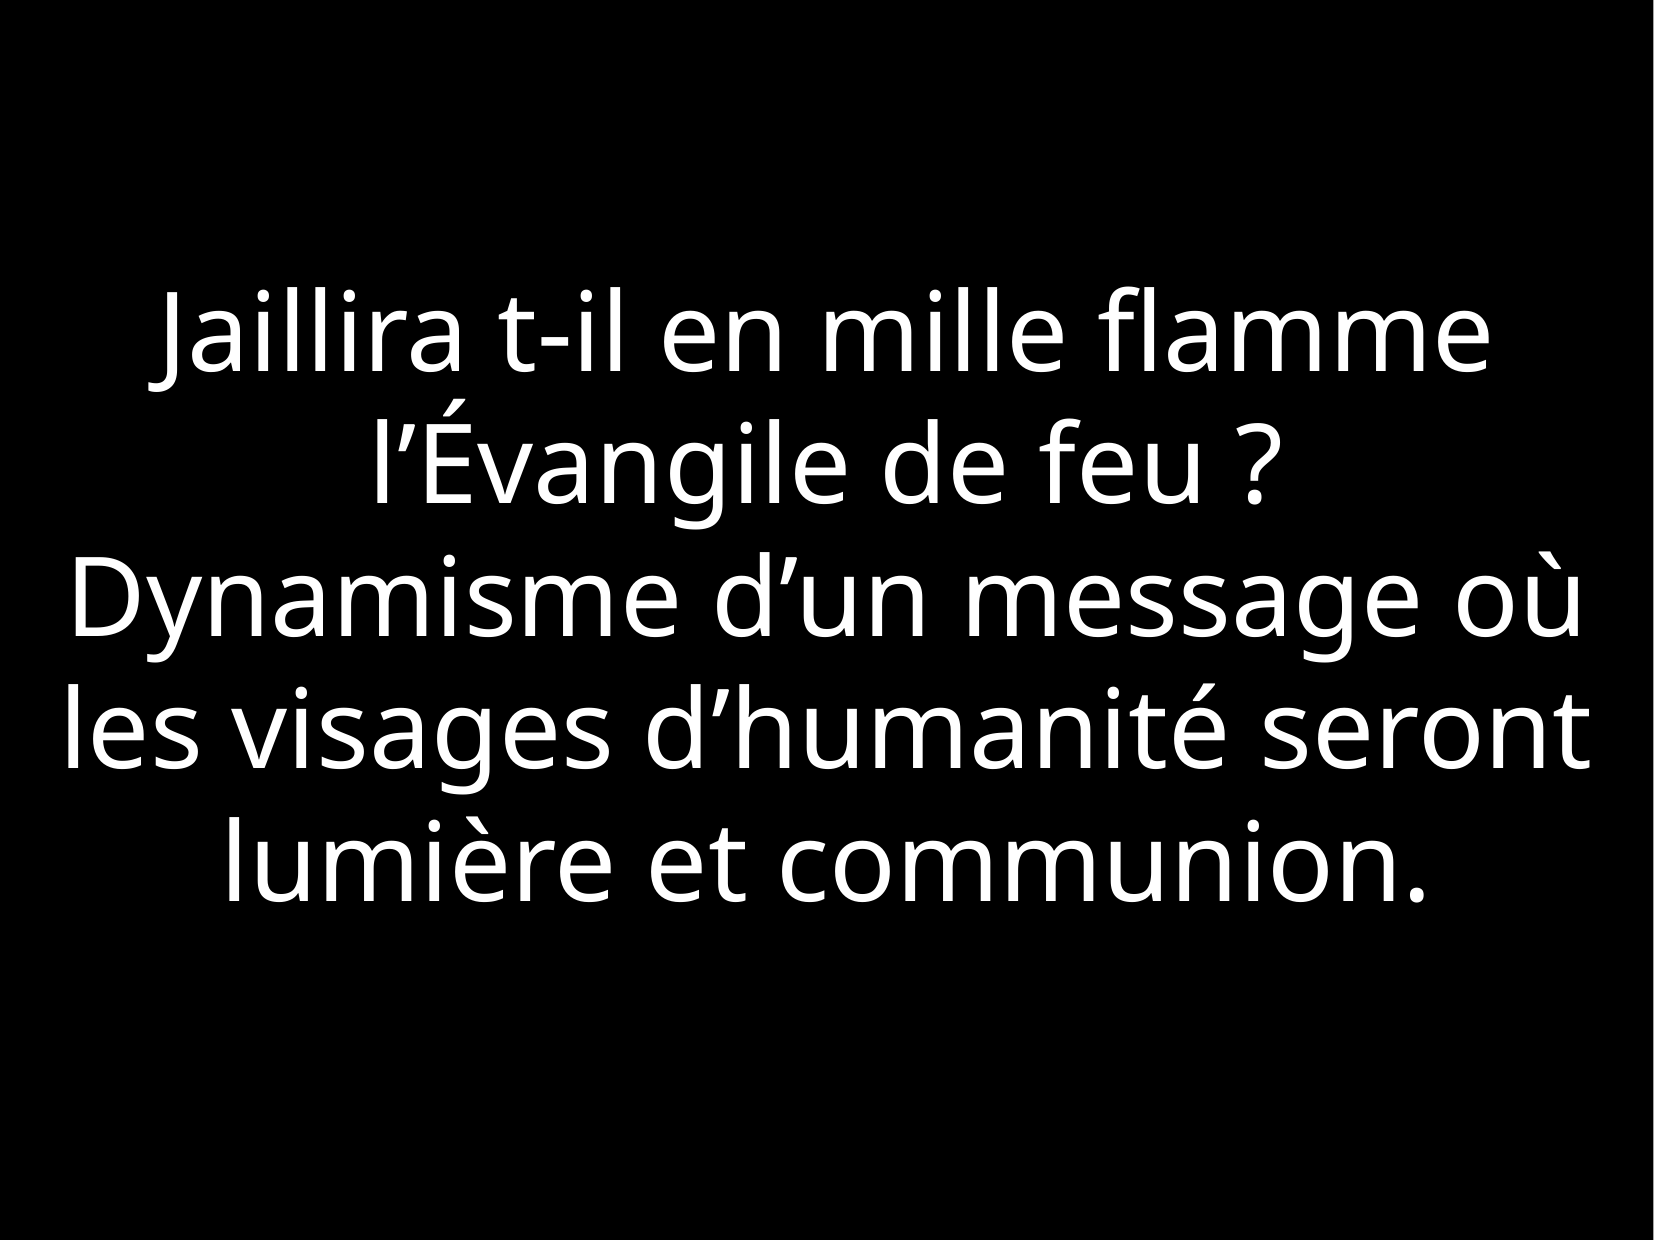

Jaillira t-il en mille flamme l’Évangile de feu ?
Dynamisme d’un message où les visages d’humanité seront lumière et communion.